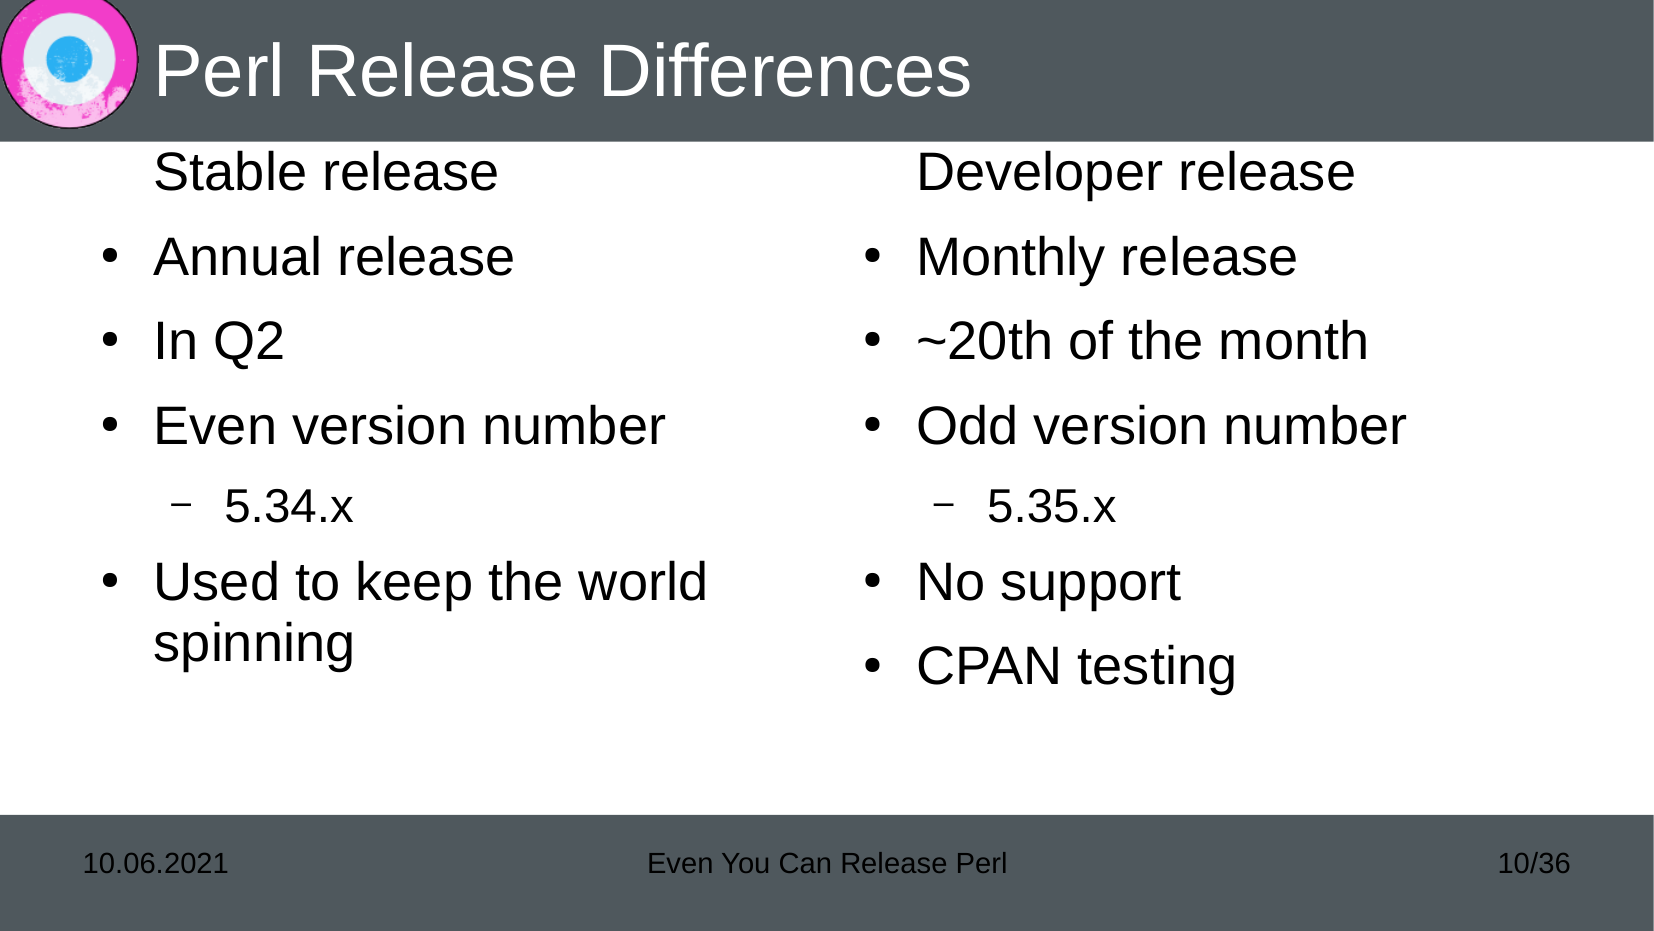

# Perl Release Differences
Stable release
Annual release
In Q2
Even version number
5.34.x
Used to keep the world spinning
Developer release
Monthly release
~20th of the month
Odd version number
5.35.x
No support
CPAN testing
08. März 2019
10